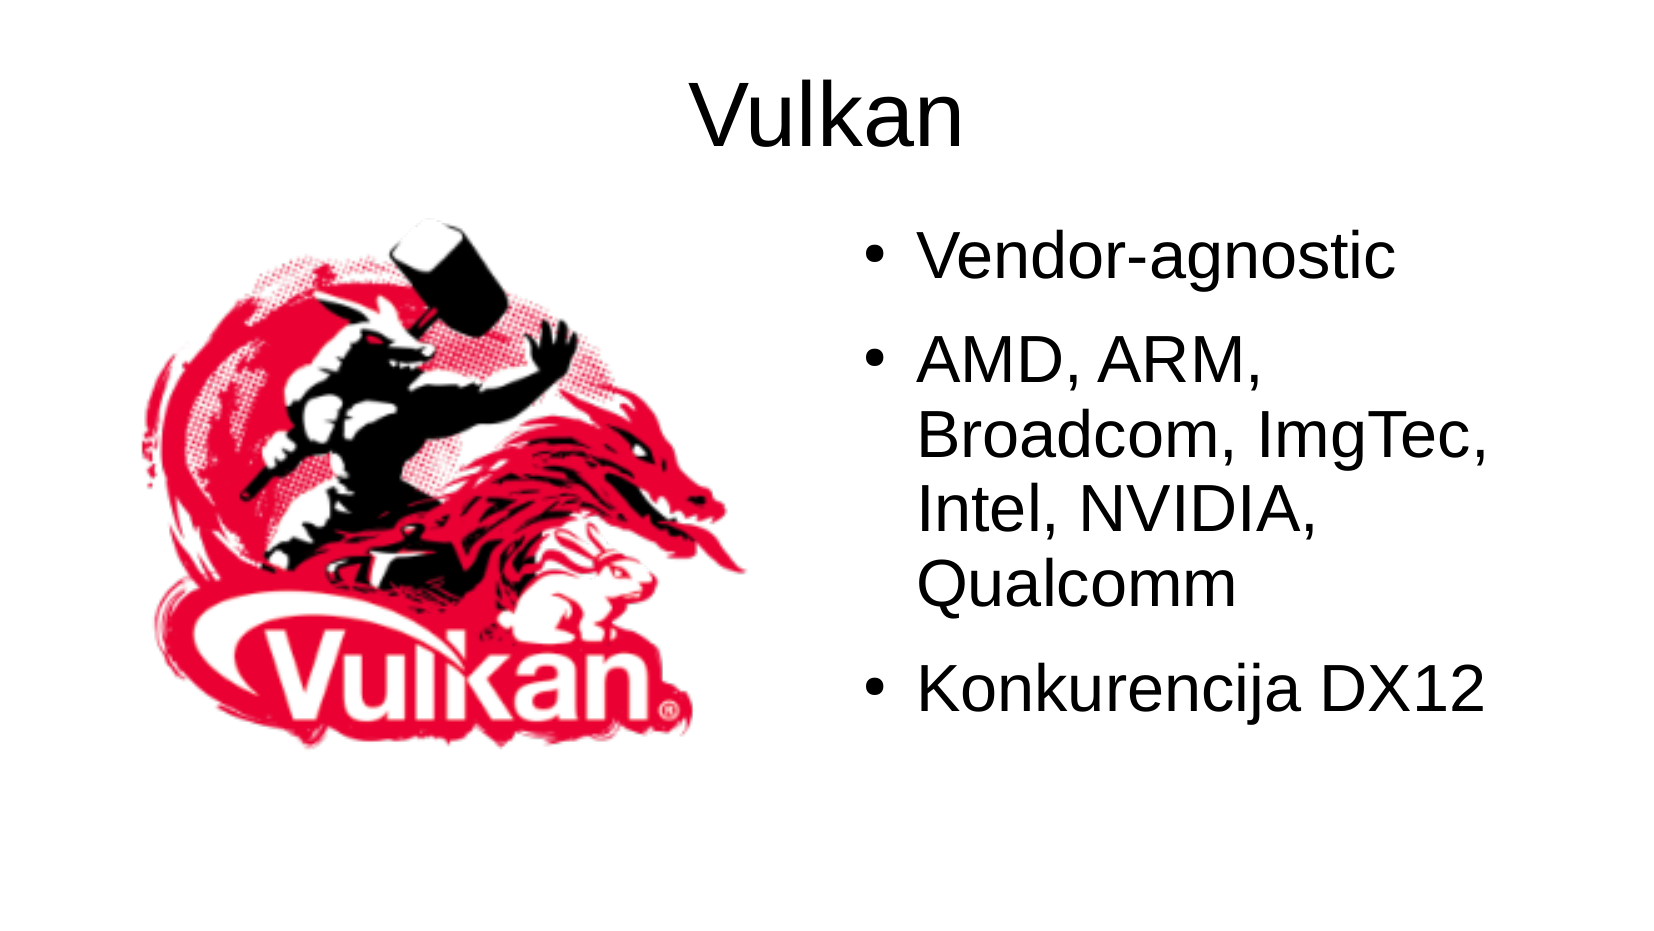

# Vulkan
Vendor-agnostic
AMD, ARM, Broadcom, ImgTec, Intel, NVIDIA, Qualcomm
Konkurencija DX12